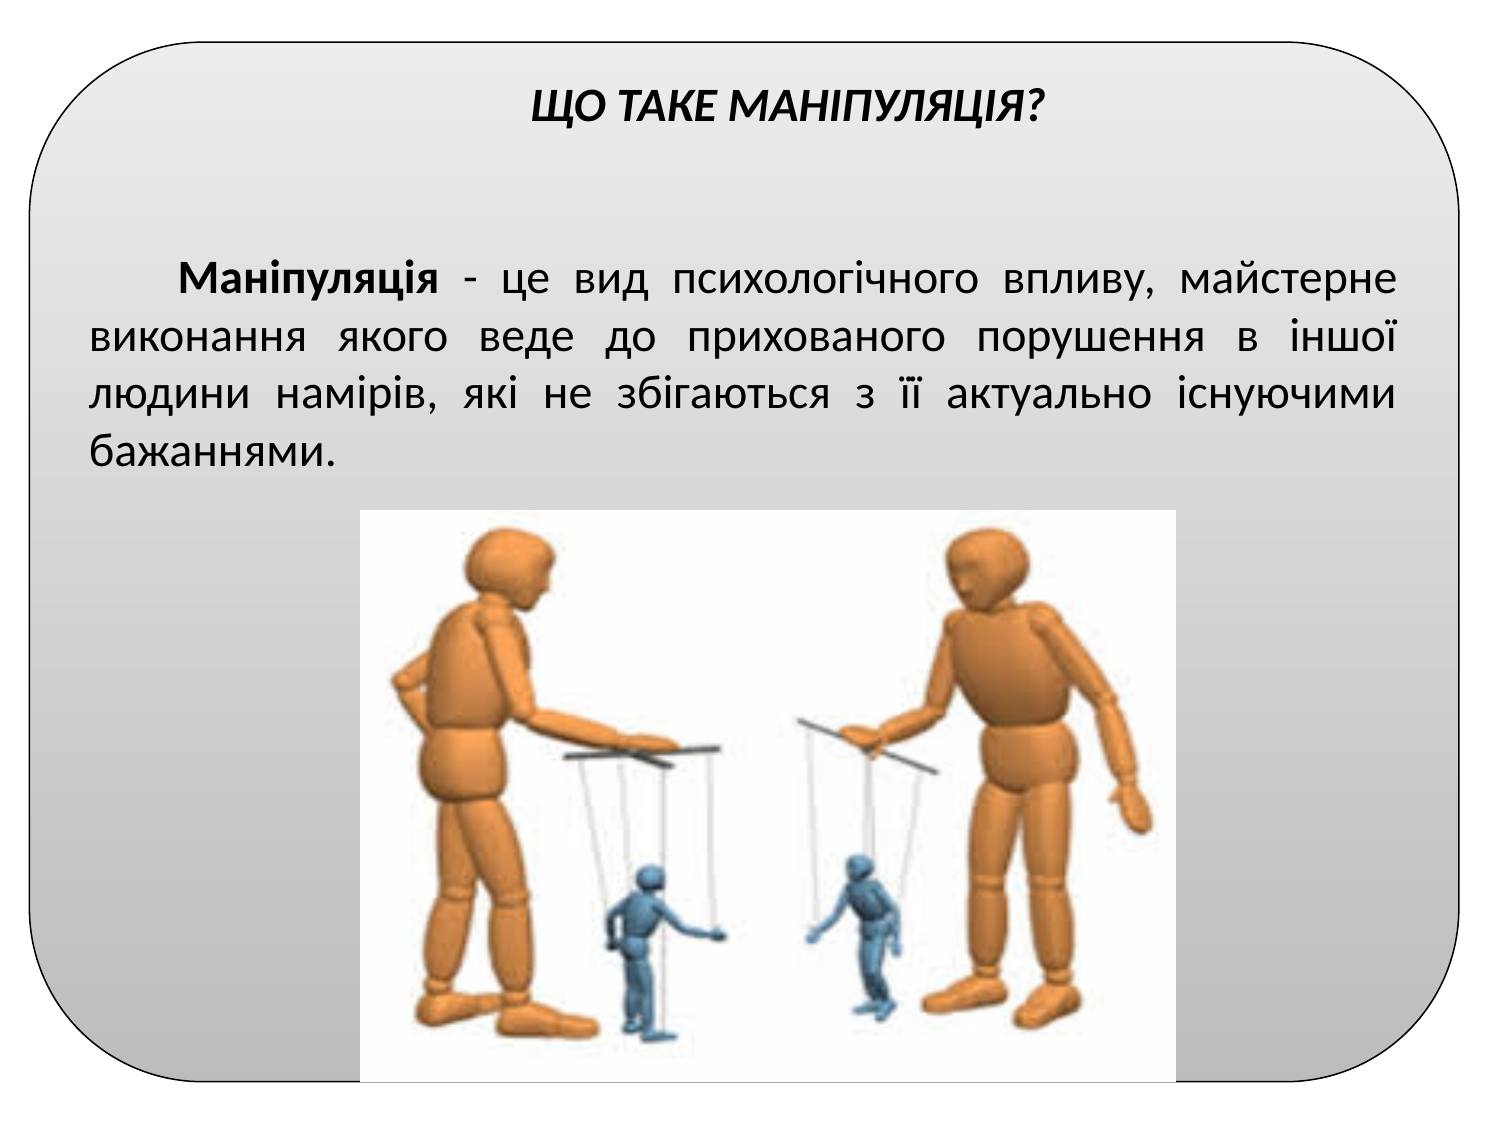

ЩО ТАКЕ МАНІПУЛЯЦІЯ?
Маніпуляція - це вид психологічного впливу, майстерне виконання якого веде до прихованого порушення в іншої людини намірів, які не збігаються з її актуально існуючими бажаннями.